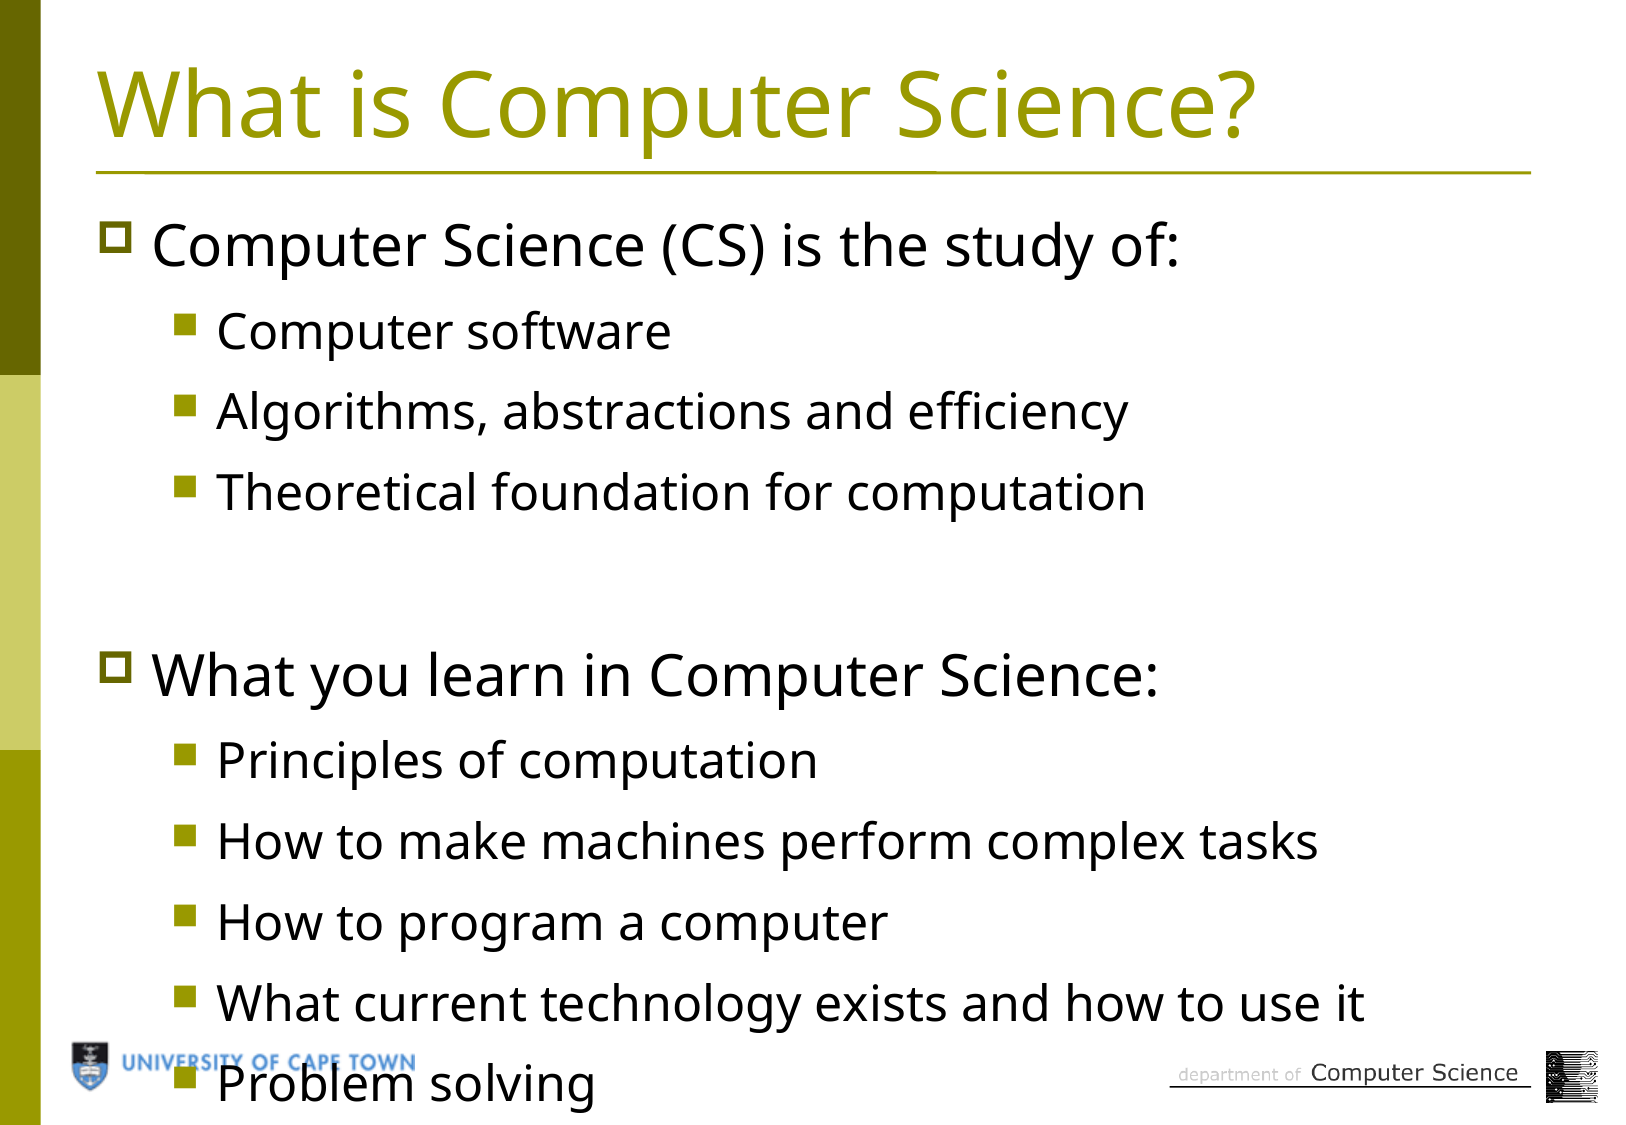

# What is Computer Science?
Computer Science (CS) is the study of:
Computer software
Algorithms, abstractions and efficiency
Theoretical foundation for computation
What you learn in Computer Science:
Principles of computation
How to make machines perform complex tasks
How to program a computer
What current technology exists and how to use it
Problem solving